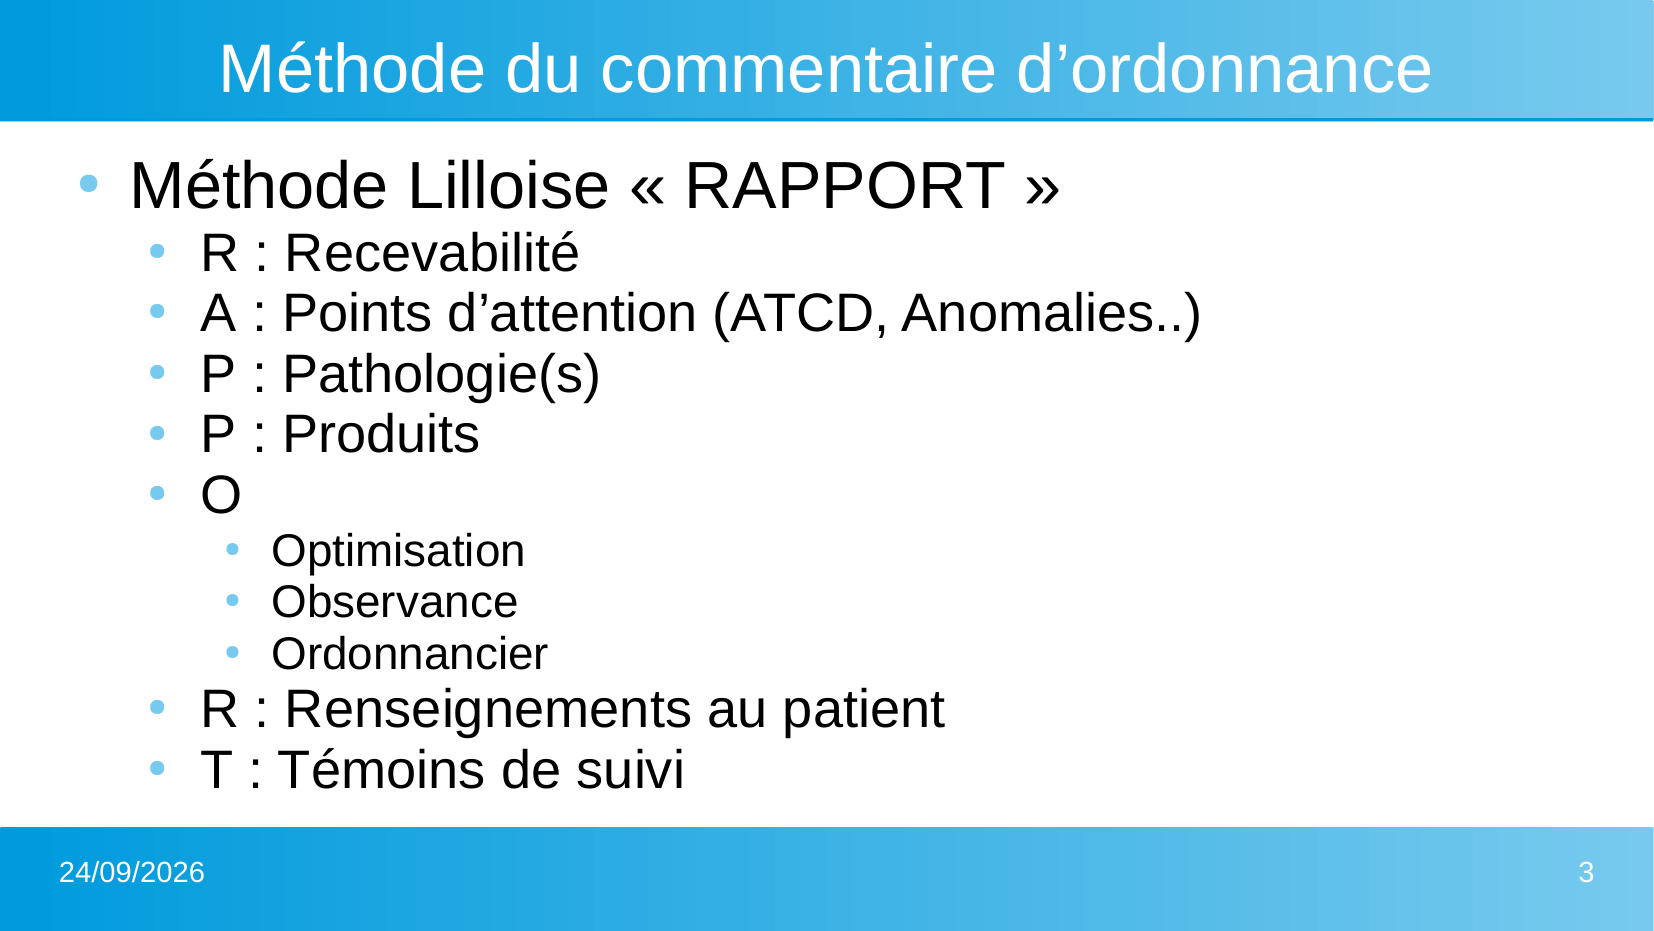

# Méthode du commentaire d’ordonnance
Méthode Lilloise « RAPPORT »
R : Recevabilité
A : Points d’attention (ATCD, Anomalies..)
P : Pathologie(s)
P : Produits
O
Optimisation
Observance
Ordonnancier
R : Renseignements au patient
T : Témoins de suivi
3